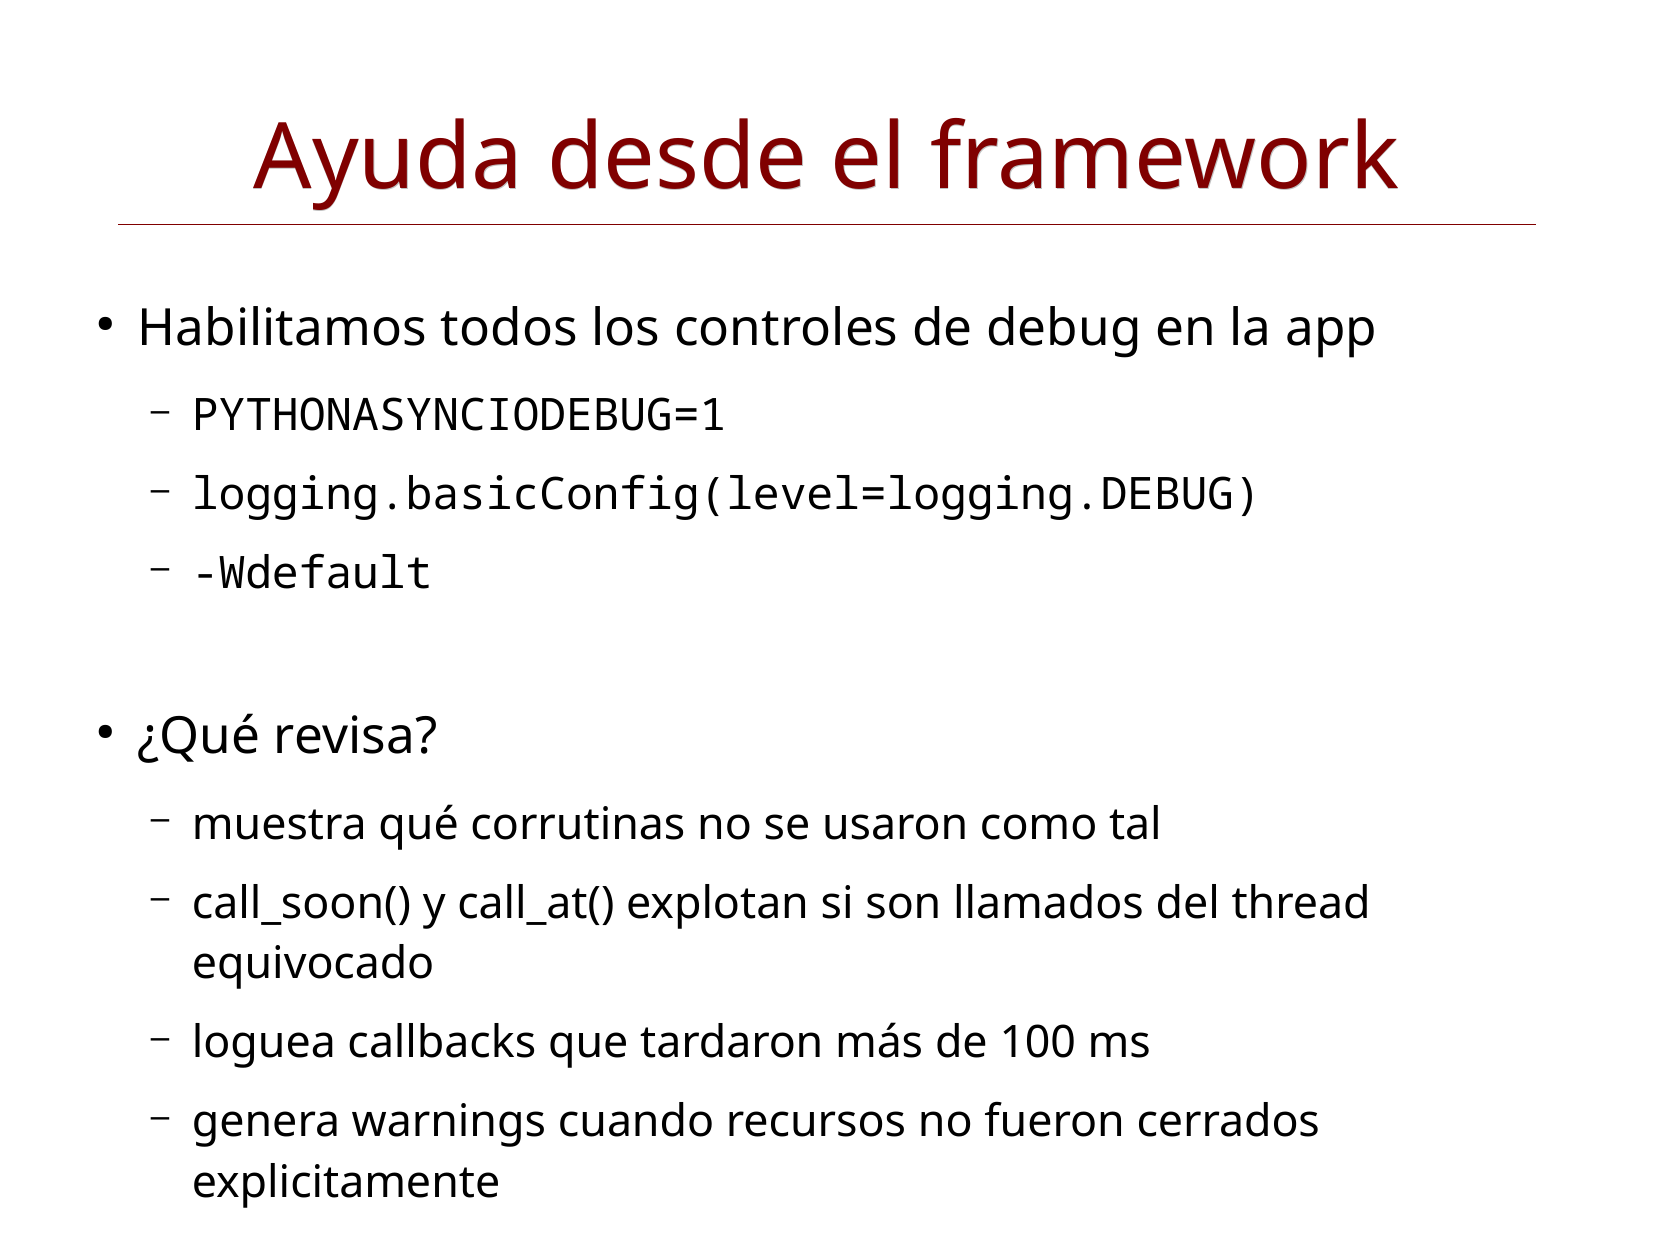

# Ayuda desde el framework
Habilitamos todos los controles de debug en la app
PYTHONASYNCIODEBUG=1
logging.basicConfig(level=logging.DEBUG)
-Wdefault
¿Qué revisa?
muestra qué corrutinas no se usaron como tal
call_soon() y call_at() explotan si son llamados del thread equivocado
loguea callbacks que tardaron más de 100 ms
genera warnings cuando recursos no fueron cerrados explicitamente